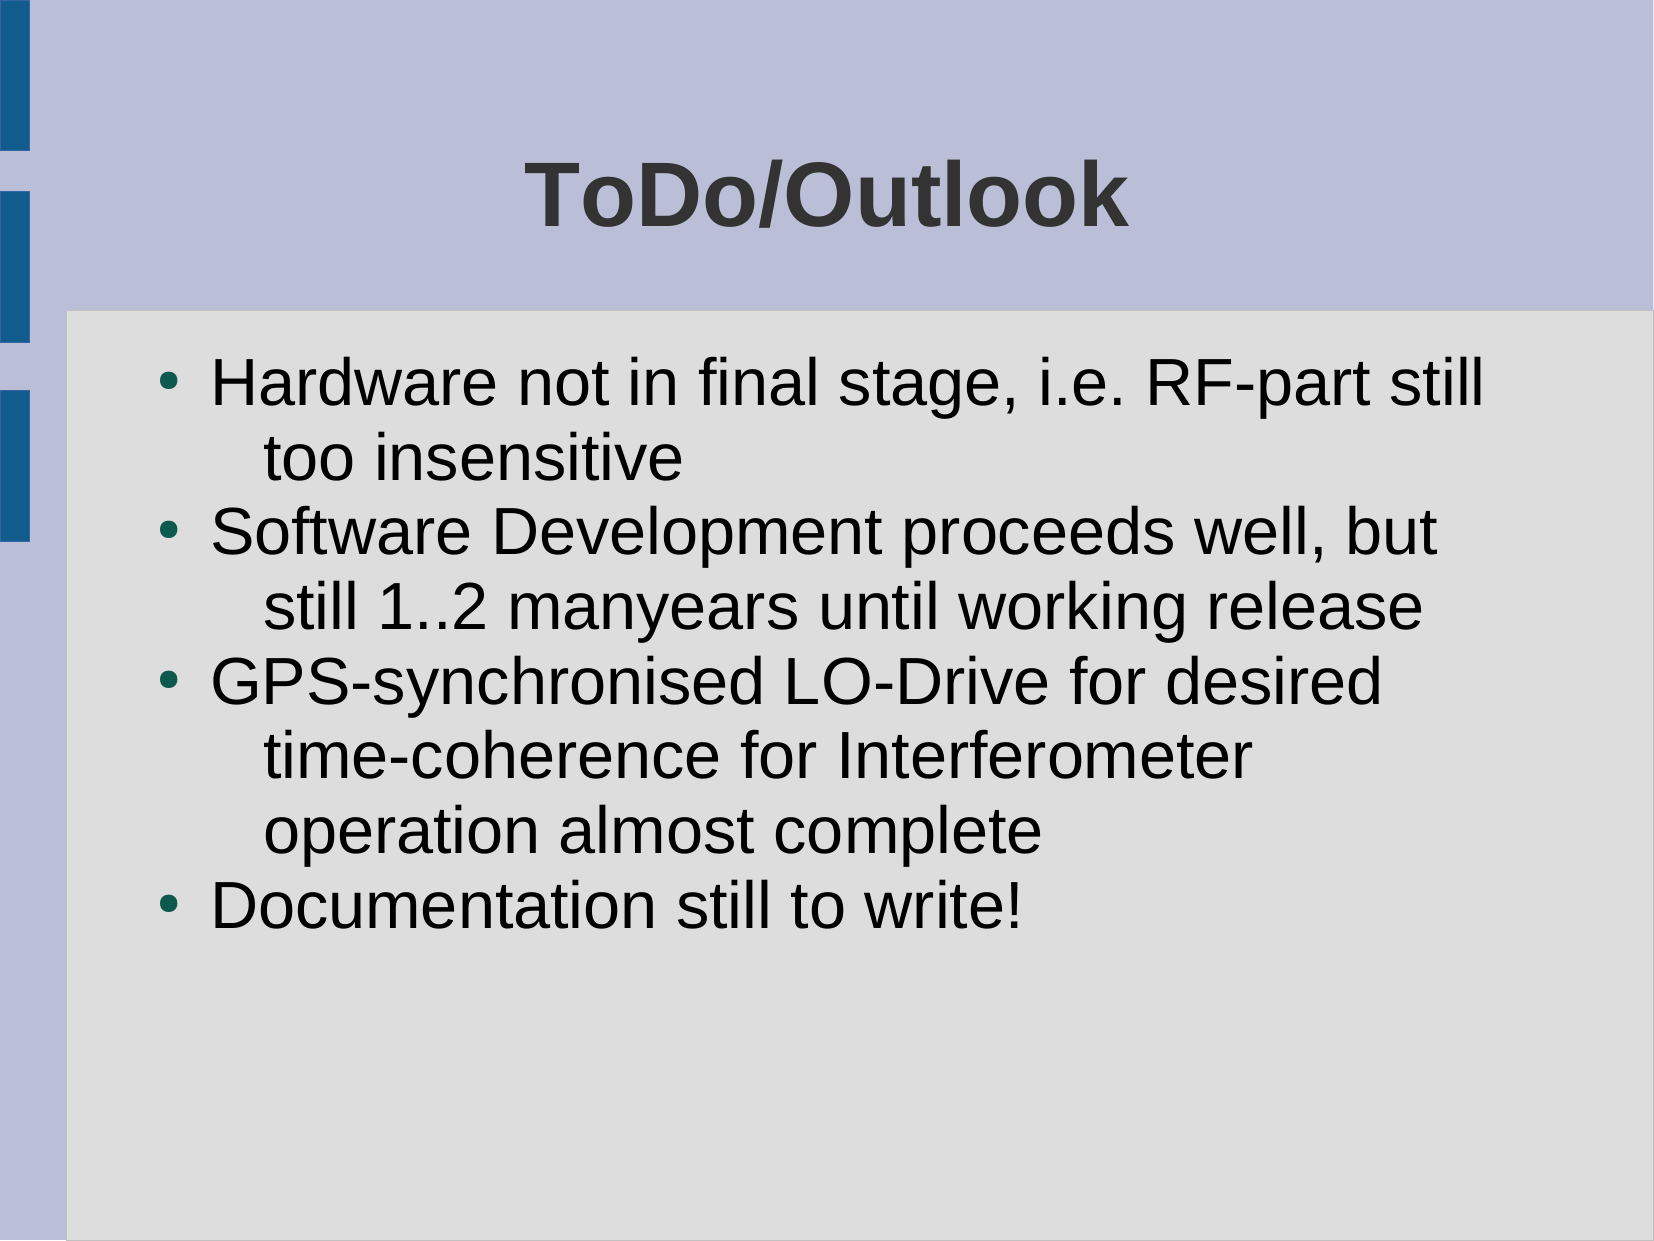

# ToDo/Outlook
Hardware not in final stage, i.e. RF-part still too insensitive
Software Development proceeds well, but still 1..2 manyears until working release
GPS-synchronised LO-Drive for desired time-coherence for Interferometer operation almost complete
Documentation still to write!